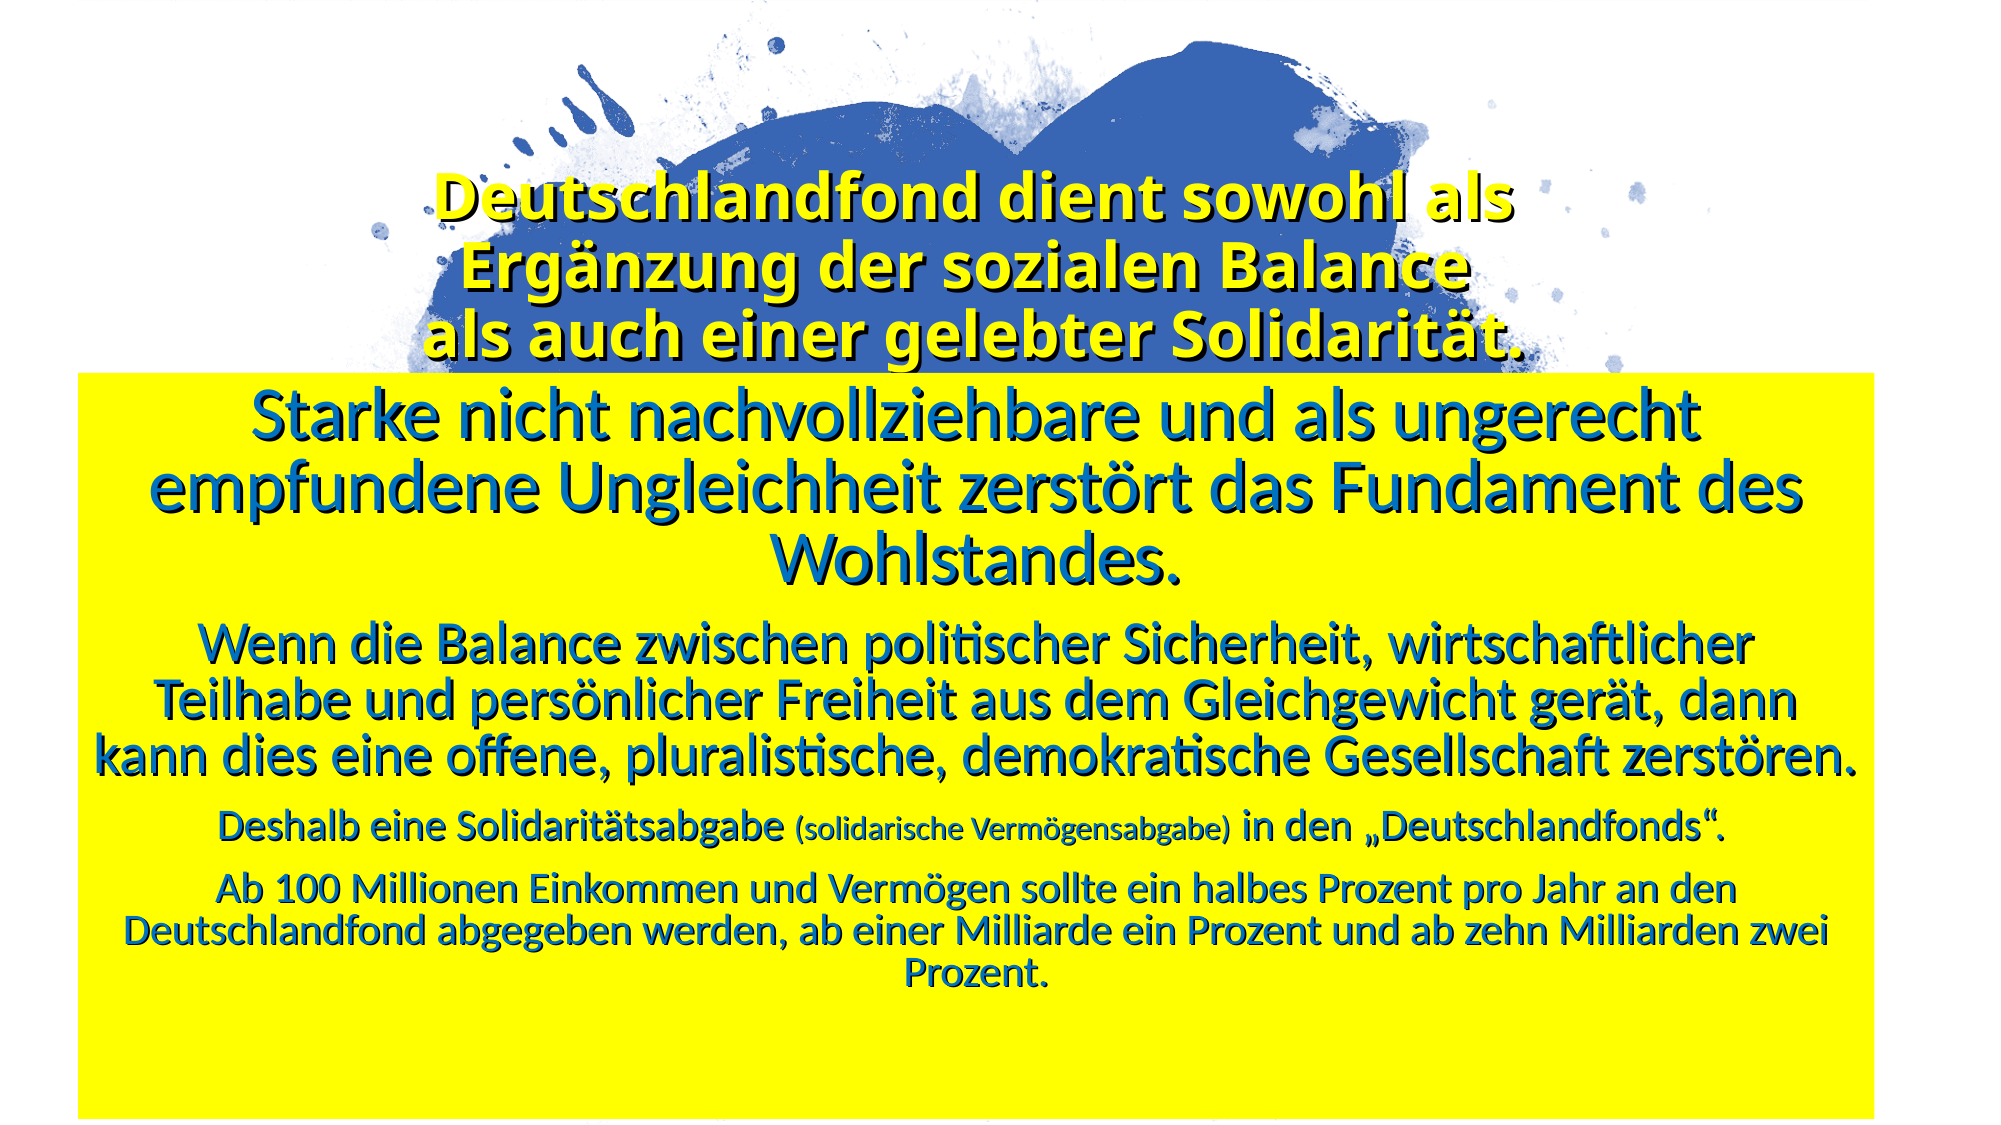

# Deutschlandfond dient sowohl als Ergänzung der sozialen Balance als auch einer gelebter Solidarität.
Starke nicht nachvollziehbare und als ungerecht empfundene Ungleichheit zerstört das Fundament des Wohlstandes.
Wenn die Balance zwischen politischer Sicherheit, wirtschaftlicher Teilhabe und persönlicher Freiheit aus dem Gleichgewicht gerät, dann kann dies eine offene, pluralistische, demokratische Gesellschaft zerstören.
Deshalb eine Solidaritätsabgabe (solidarische Vermögensabgabe) in den „Deutschlandfonds“.
Ab 100 Millionen Einkommen und Vermögen sollte ein halbes Prozent pro Jahr an den Deutschlandfond abgegeben werden, ab einer Milliarde ein Prozent und ab zehn Milliarden zwei Prozent.